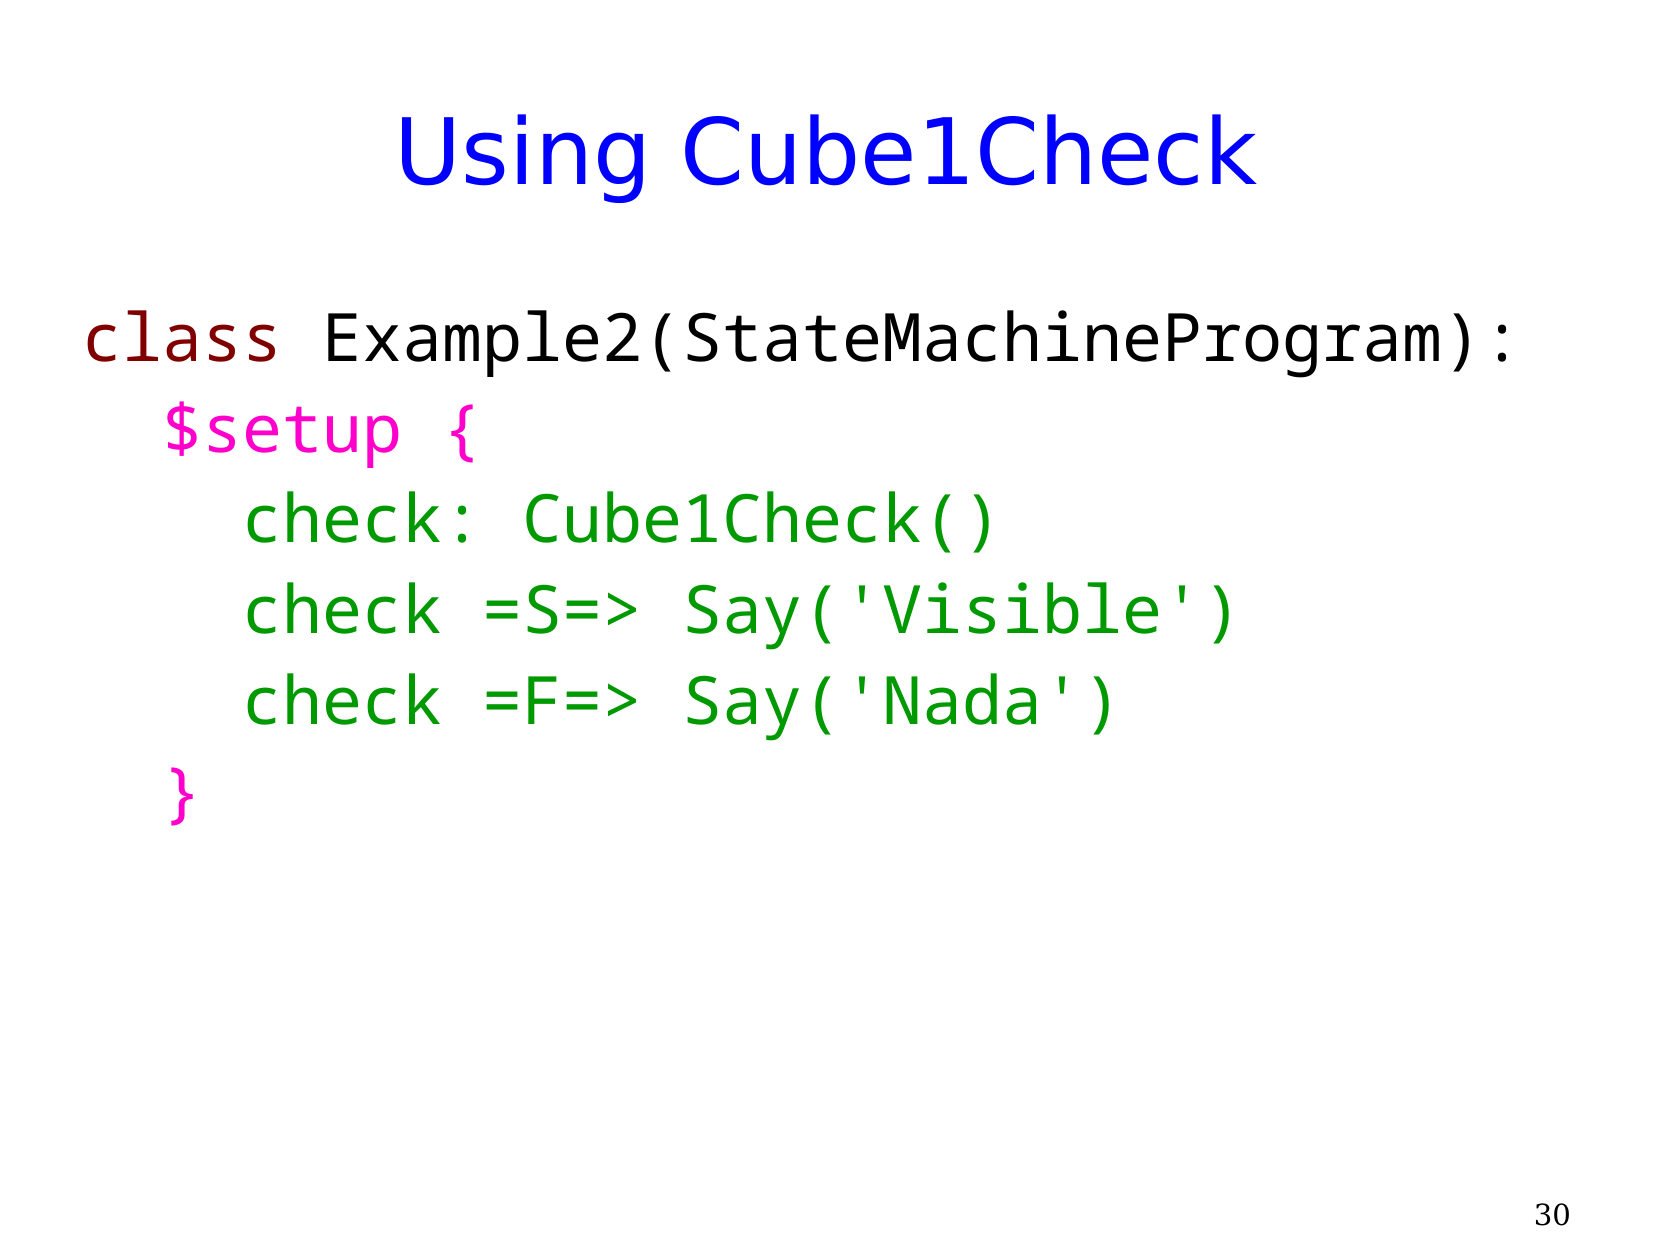

# Using Cube1Check
class Example2(StateMachineProgram):
 $setup {
 check: Cube1Check()
 check =S=> Say('Visible')
 check =F=> Say('Nada')
 }
30